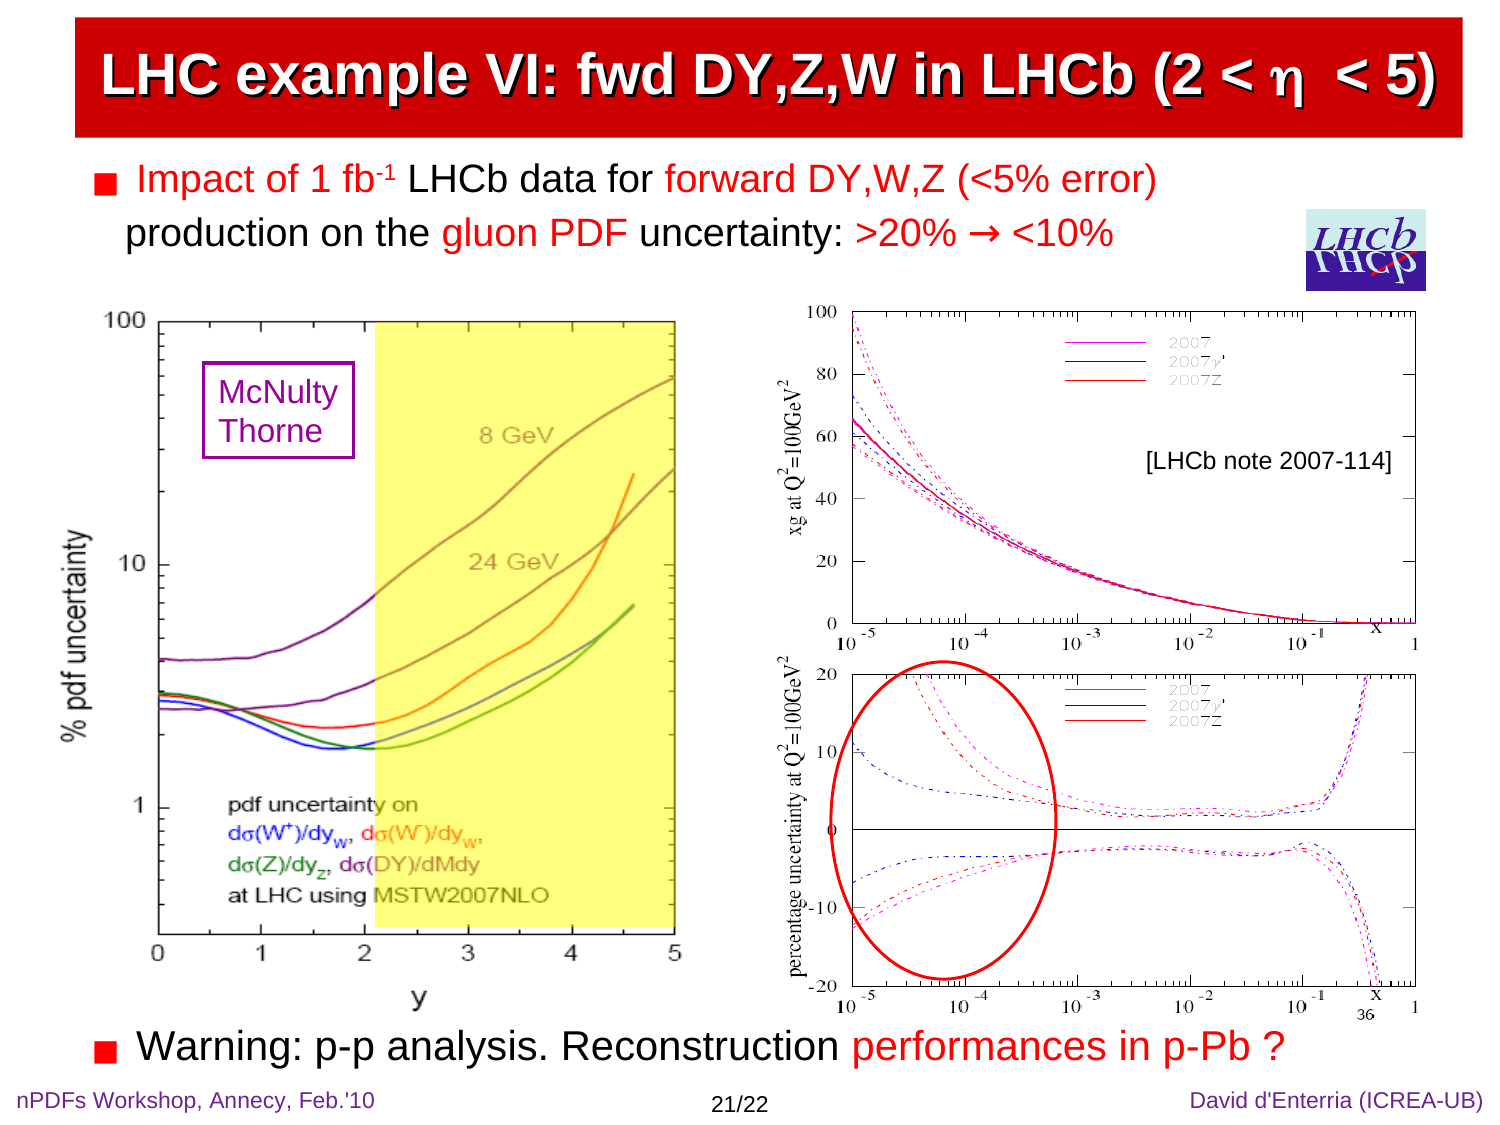

# LHC example VI: fwd DY,Z,W in LHCb (2 < h < 5)
 ■ Impact of 1 fb-1 LHCb data for forward DY,W,Z (<5% error)
 production on the gluon PDF uncertainty: >20% → <10%
 ■ Warning: p-p analysis. Reconstruction performances in p-Pb ?
McNulty
Thorne
 [LHCb note 2007-114]
 ■ Impact of 1 fb-1 LHCb data for forward *(M = 14 GeV), W,Z
 production on the gluon distribution uncertainty:
 ■ LHCb: Forward W,Z (lepton) with 1% uncertainty (LHCb note 2007-114)